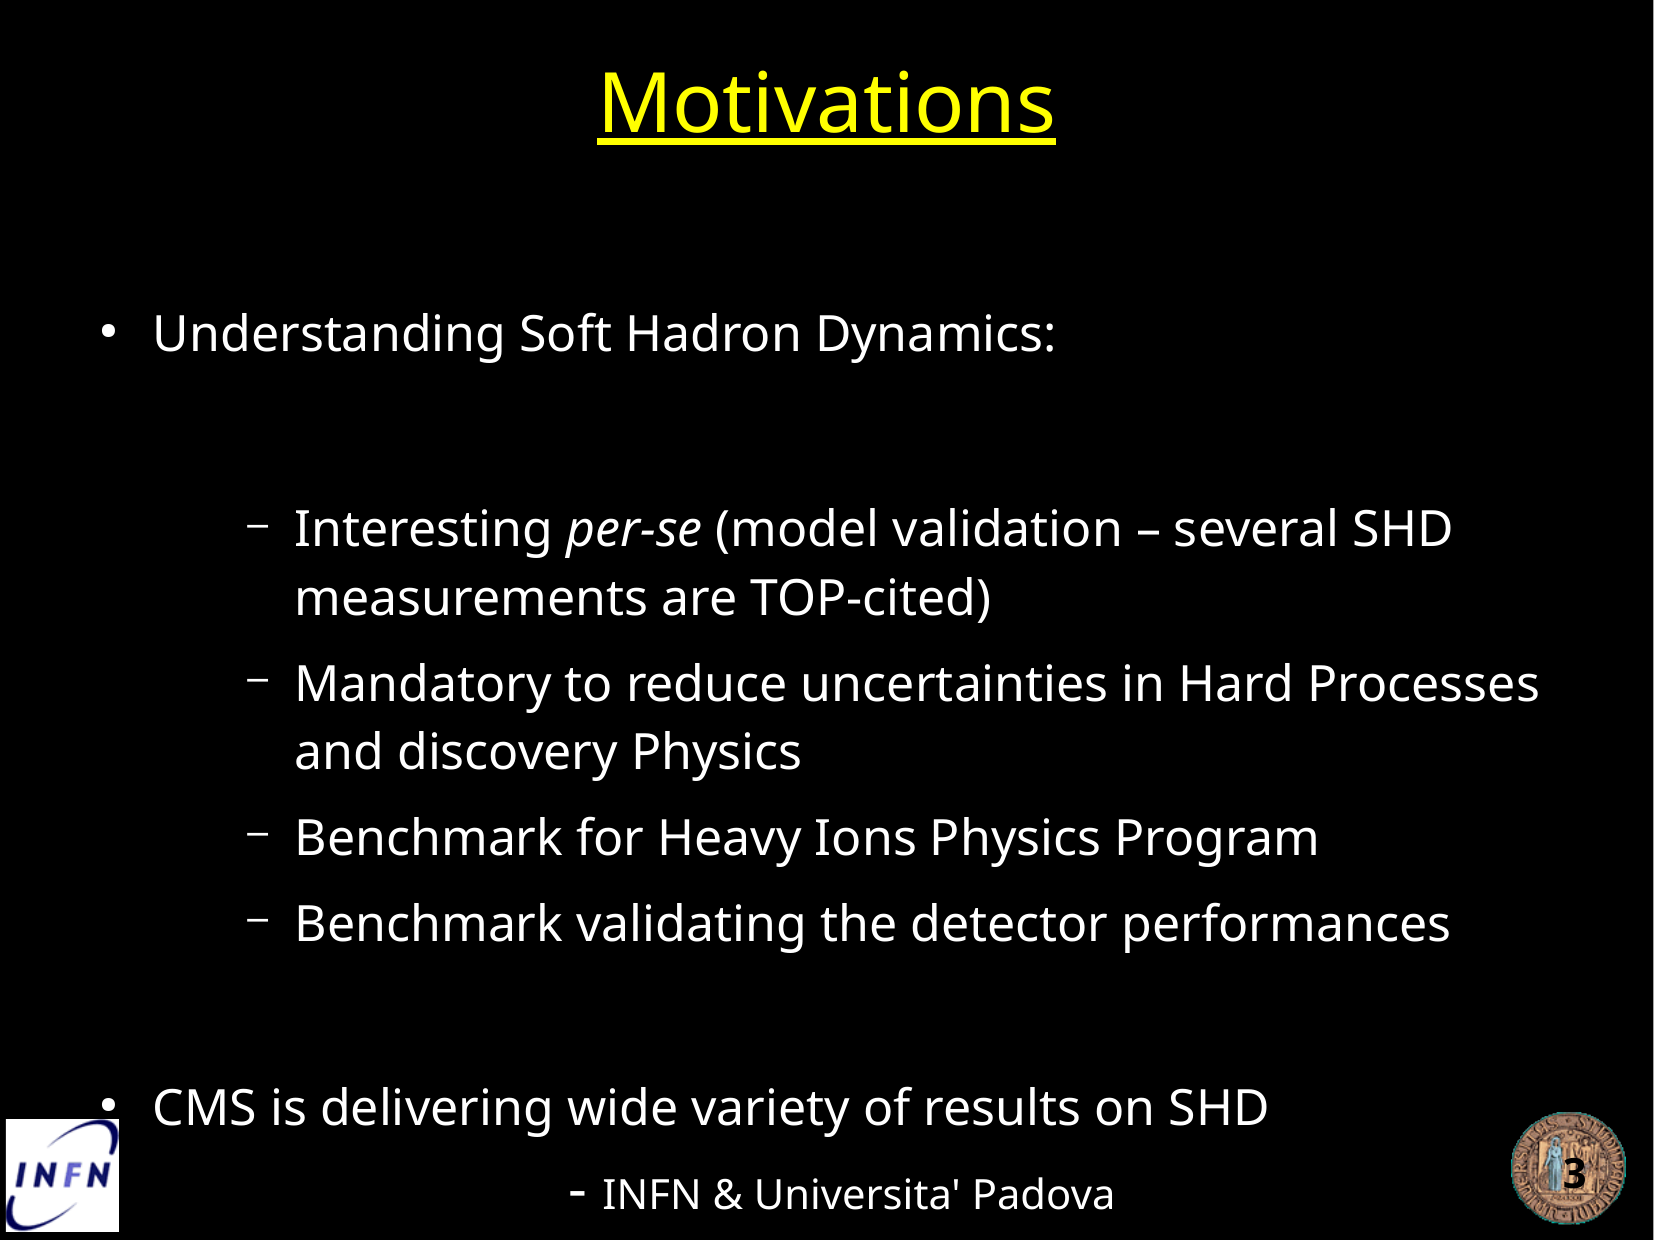

# Motivations
Understanding Soft Hadron Dynamics:
Interesting per-se (model validation – several SHD measurements are TOP-cited)
Mandatory to reduce uncertainties in Hard Processes and discovery Physics
Benchmark for Heavy Ions Physics Program
Benchmark validating the detector performances
CMS is delivering wide variety of results on SHD